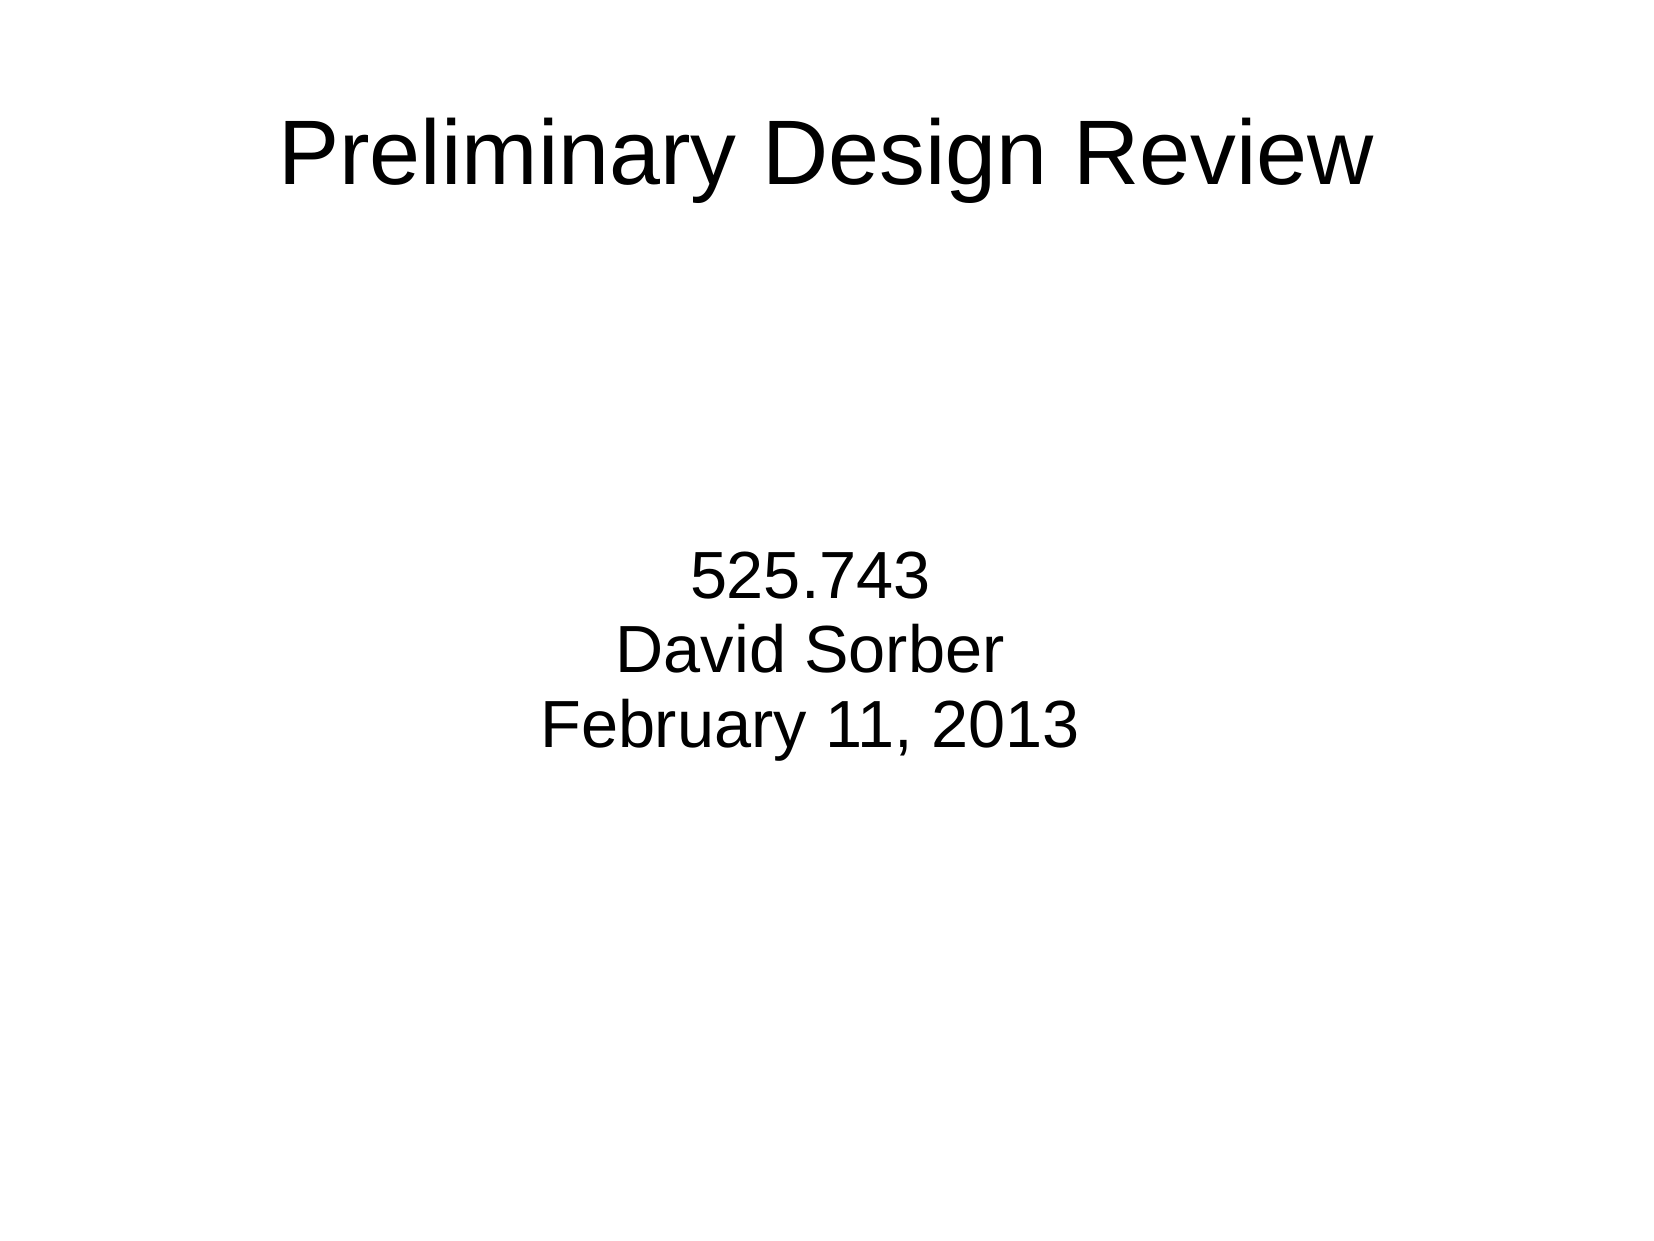

# Preliminary Design Review
525.743
David Sorber
February 11, 2013